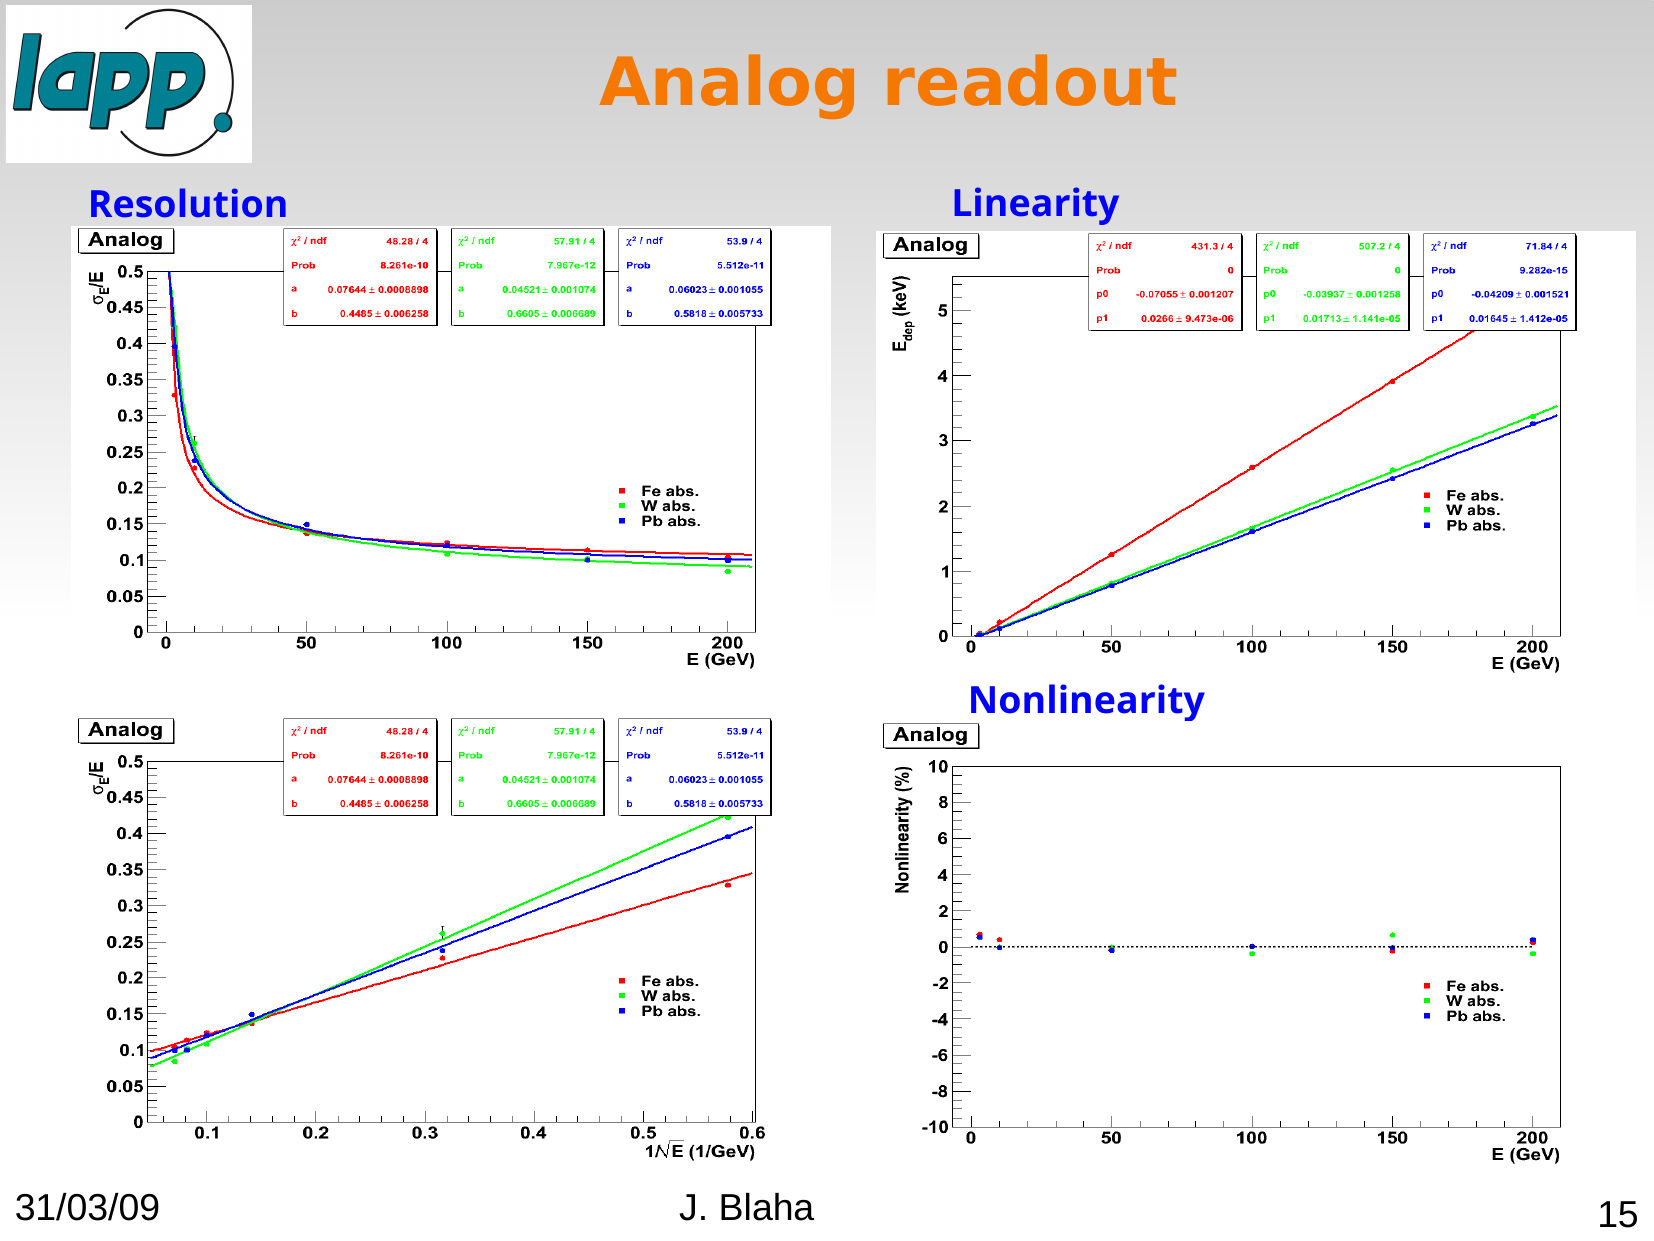

# Analog readout
Linearity
Resolution
Nonlinearity
31/03/09
 J. Blaha